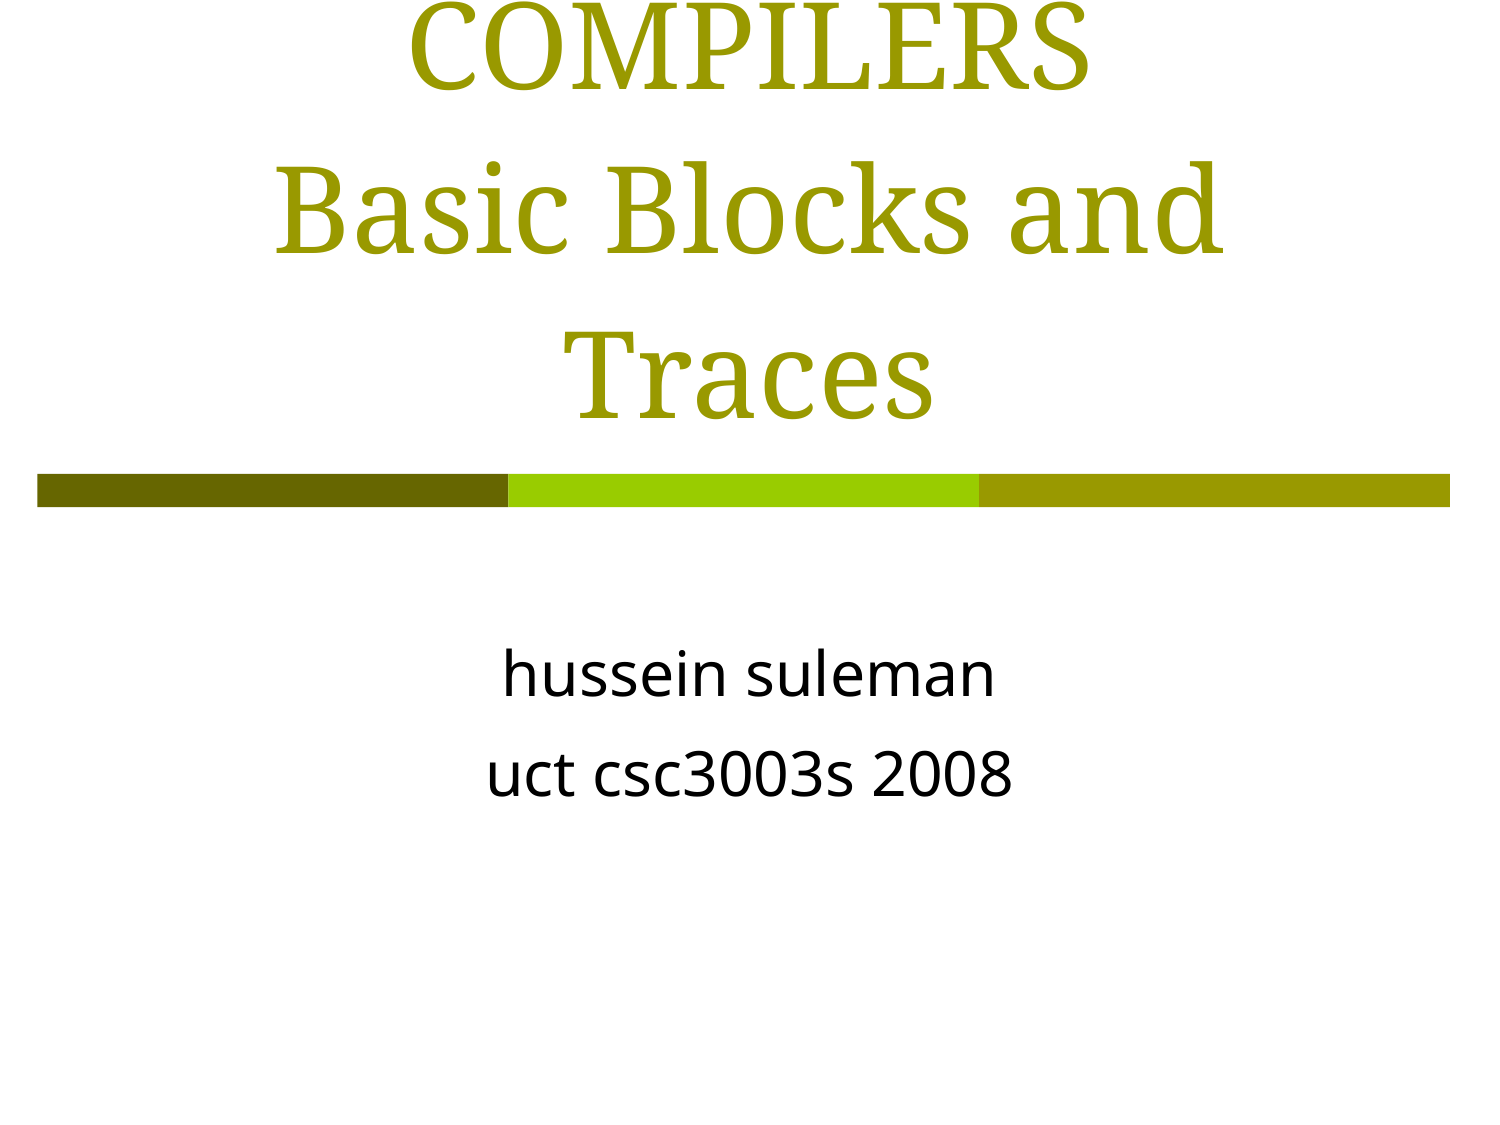

# COMPILERS Basic Blocks and Traces
hussein suleman
uct csc3003s 2008